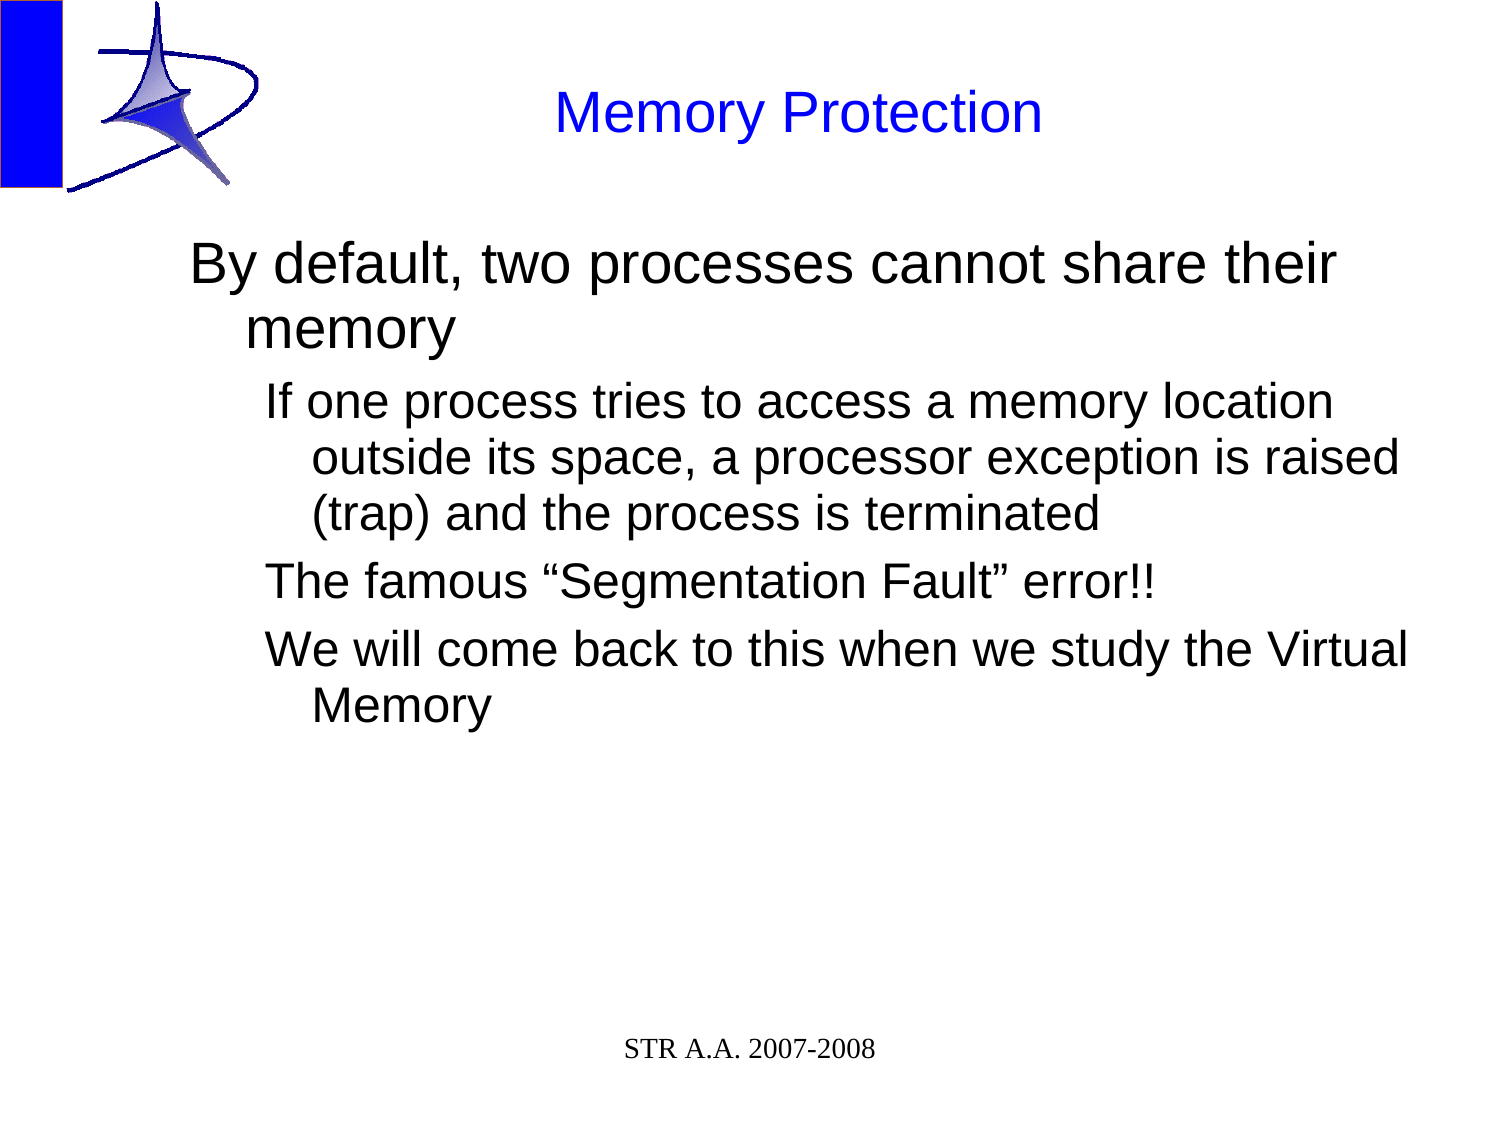

# Memory Protection
By default, two processes cannot share their memory
If one process tries to access a memory location outside its space, a processor exception is raised (trap) and the process is terminated
The famous “Segmentation Fault” error!!
We will come back to this when we study the Virtual Memory
STR A.A. 2007-2008